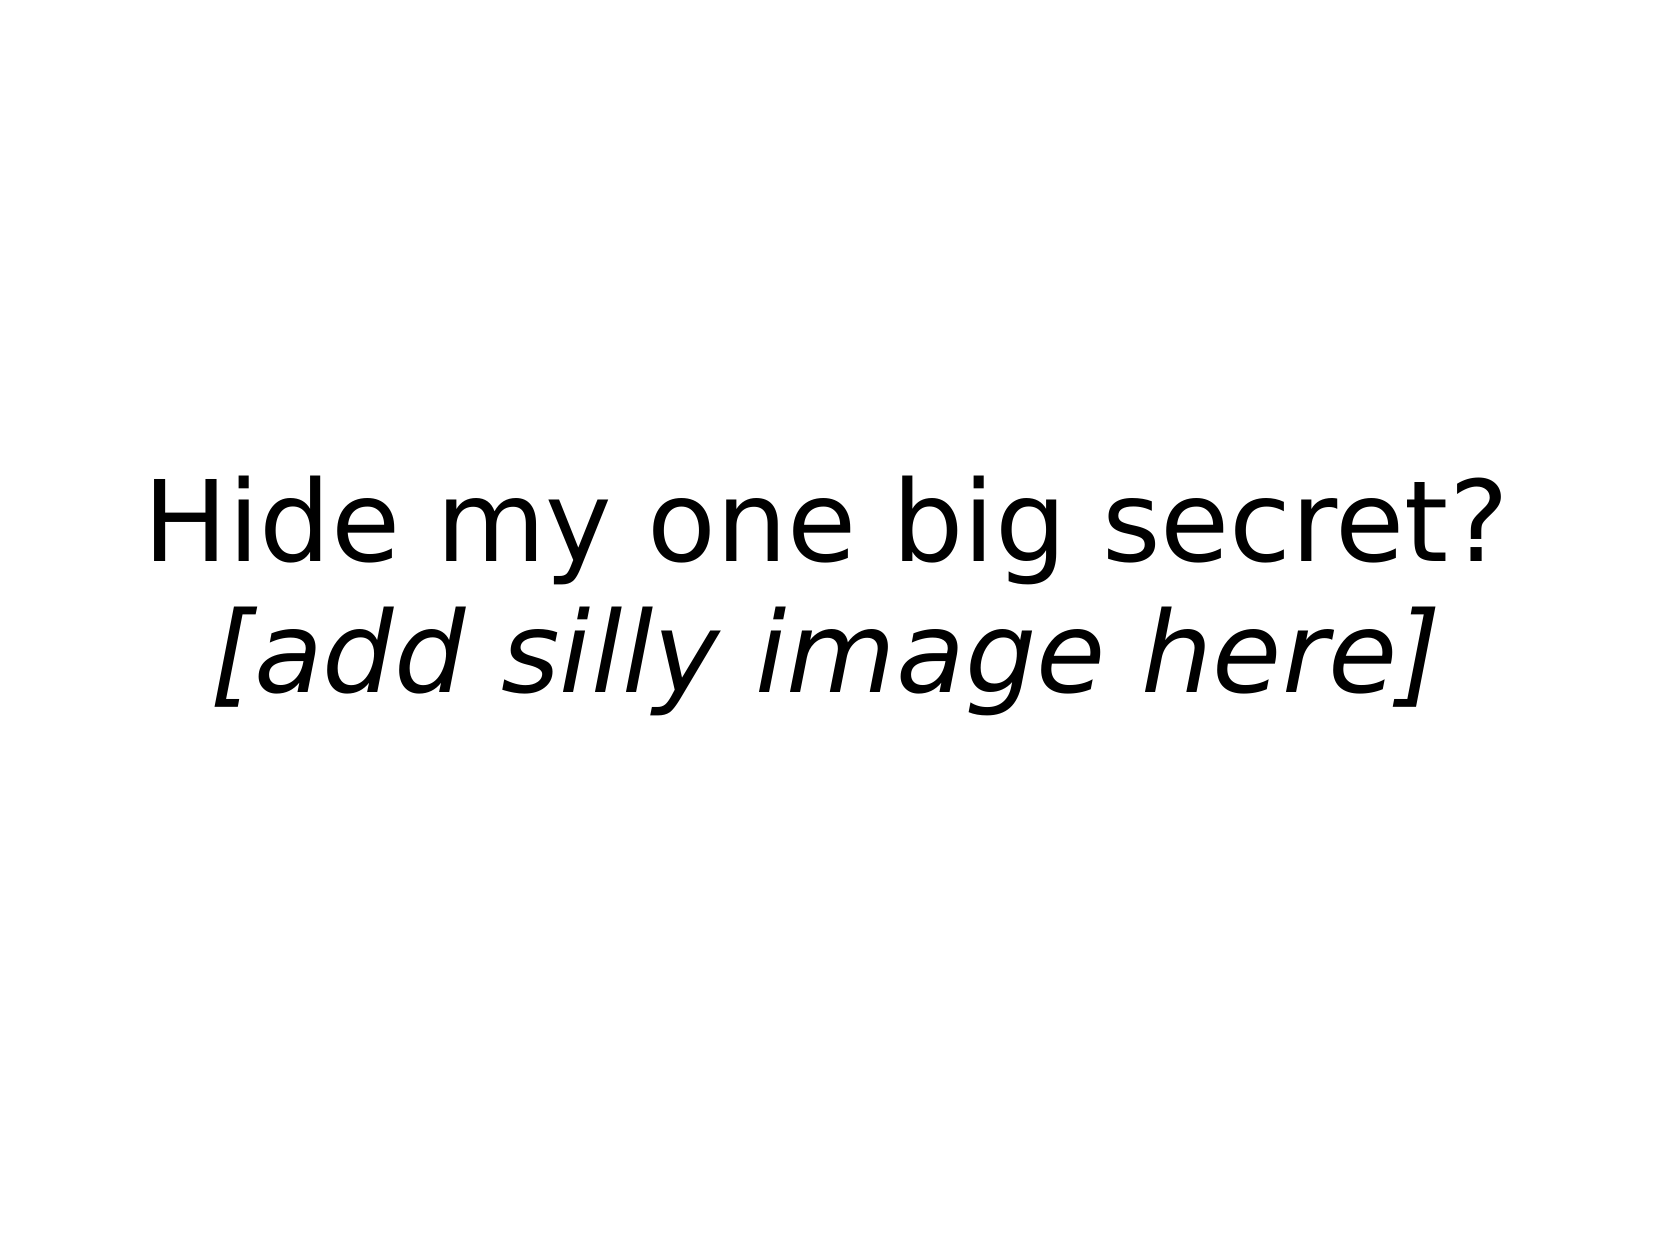

# Hide my one big secret?
[add silly image here]